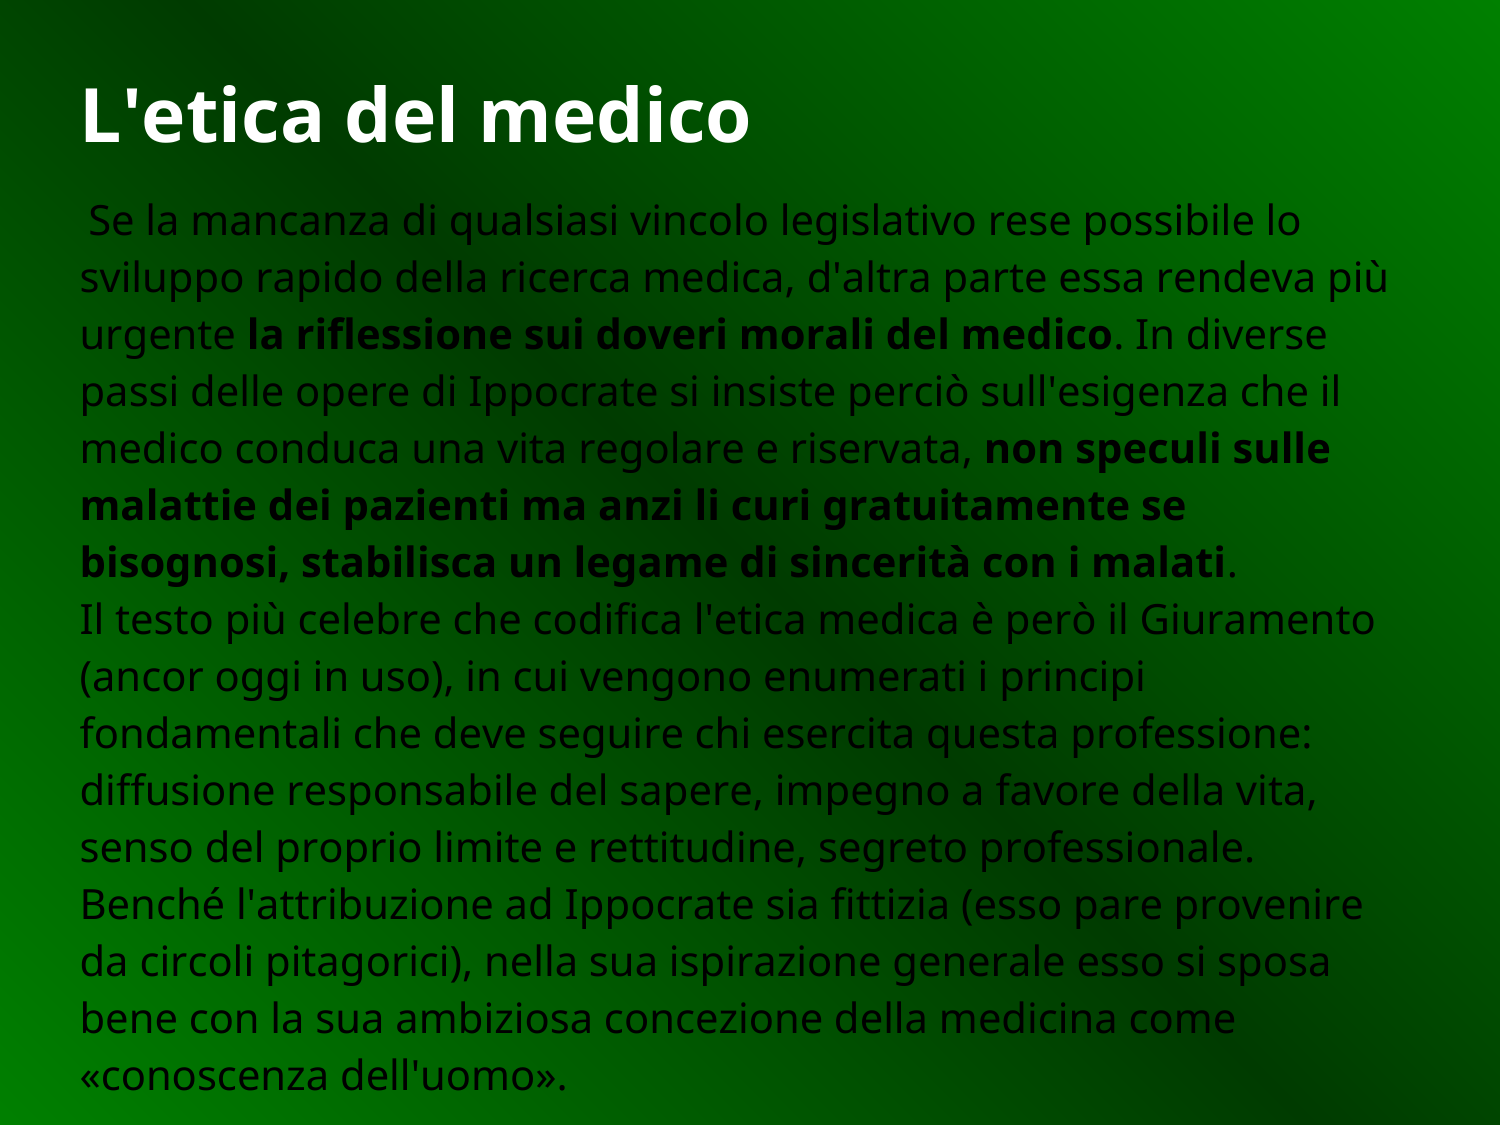

L'etica del medico
 Se la mancanza di qualsiasi vincolo legislativo rese possibile lo sviluppo rapido della ricerca medica, d'altra parte essa rendeva più urgente la riflessione sui doveri morali del medico. In diverse passi delle opere di Ippocrate si insiste perciò sull'esigenza che il medico conduca una vita regolare e riservata, non speculi sulle malattie dei pazienti ma anzi li curi gratuitamente se bisognosi, stabilisca un legame di sincerità con i malati.
Il testo più celebre che codifica l'etica medica è però il Giuramento (ancor oggi in uso), in cui vengono enumerati i principi fondamentali che deve seguire chi esercita questa professione: diffusione responsabile del sapere, impegno a favore della vita, senso del proprio limite e rettitudine, segreto professionale. Benché l'attribuzione ad Ippocrate sia fittizia (esso pare provenire da circoli pitagorici), nella sua ispirazione generale esso si sposa bene con la sua ambiziosa concezione della medicina come «conoscenza dell'uomo».